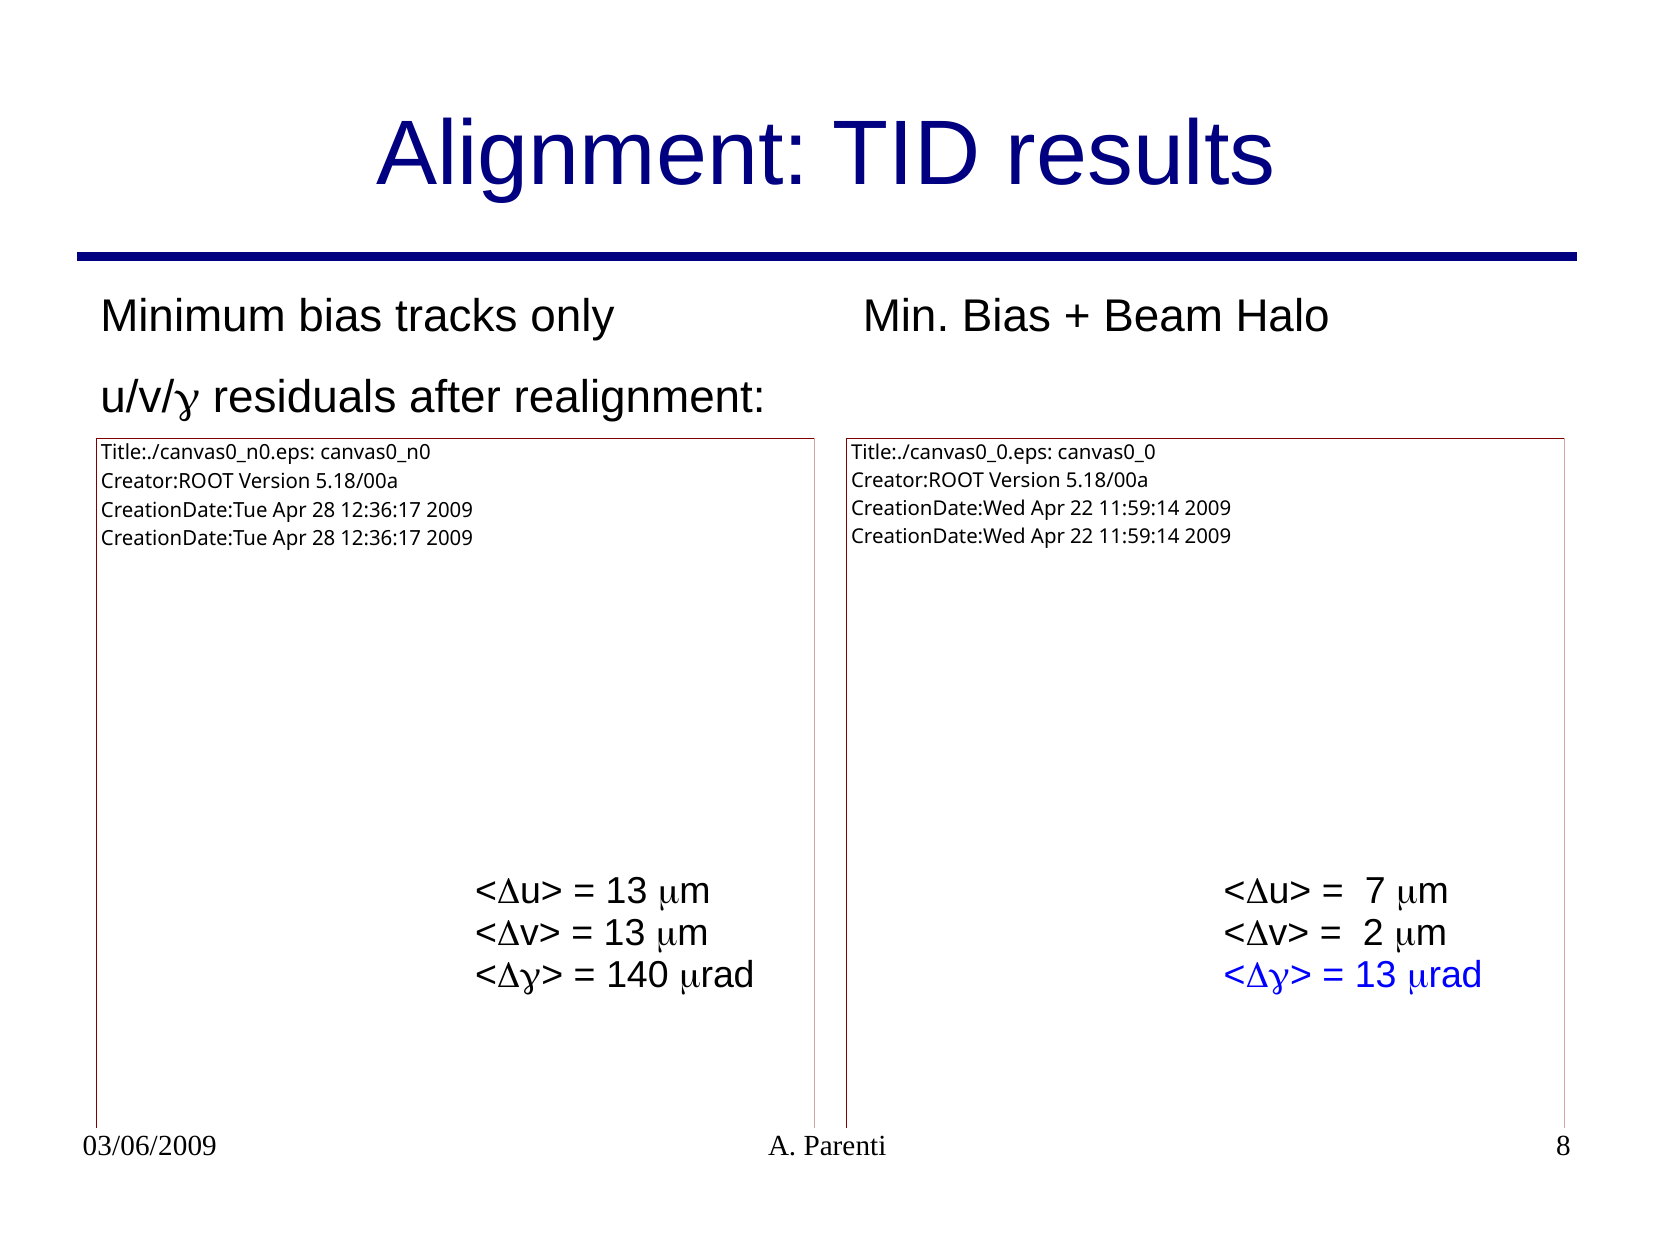

# Alignment: TID results
Minimum bias tracks only
u/v/g residuals after realignment:
Min. Bias + Beam Halo
<Du> = 13 mm
<Dv> = 13 mm
<Dg> = 140 mrad
<Du> = 7 mm
<Dv> = 2 mm
<Dg> = 13 mrad
8